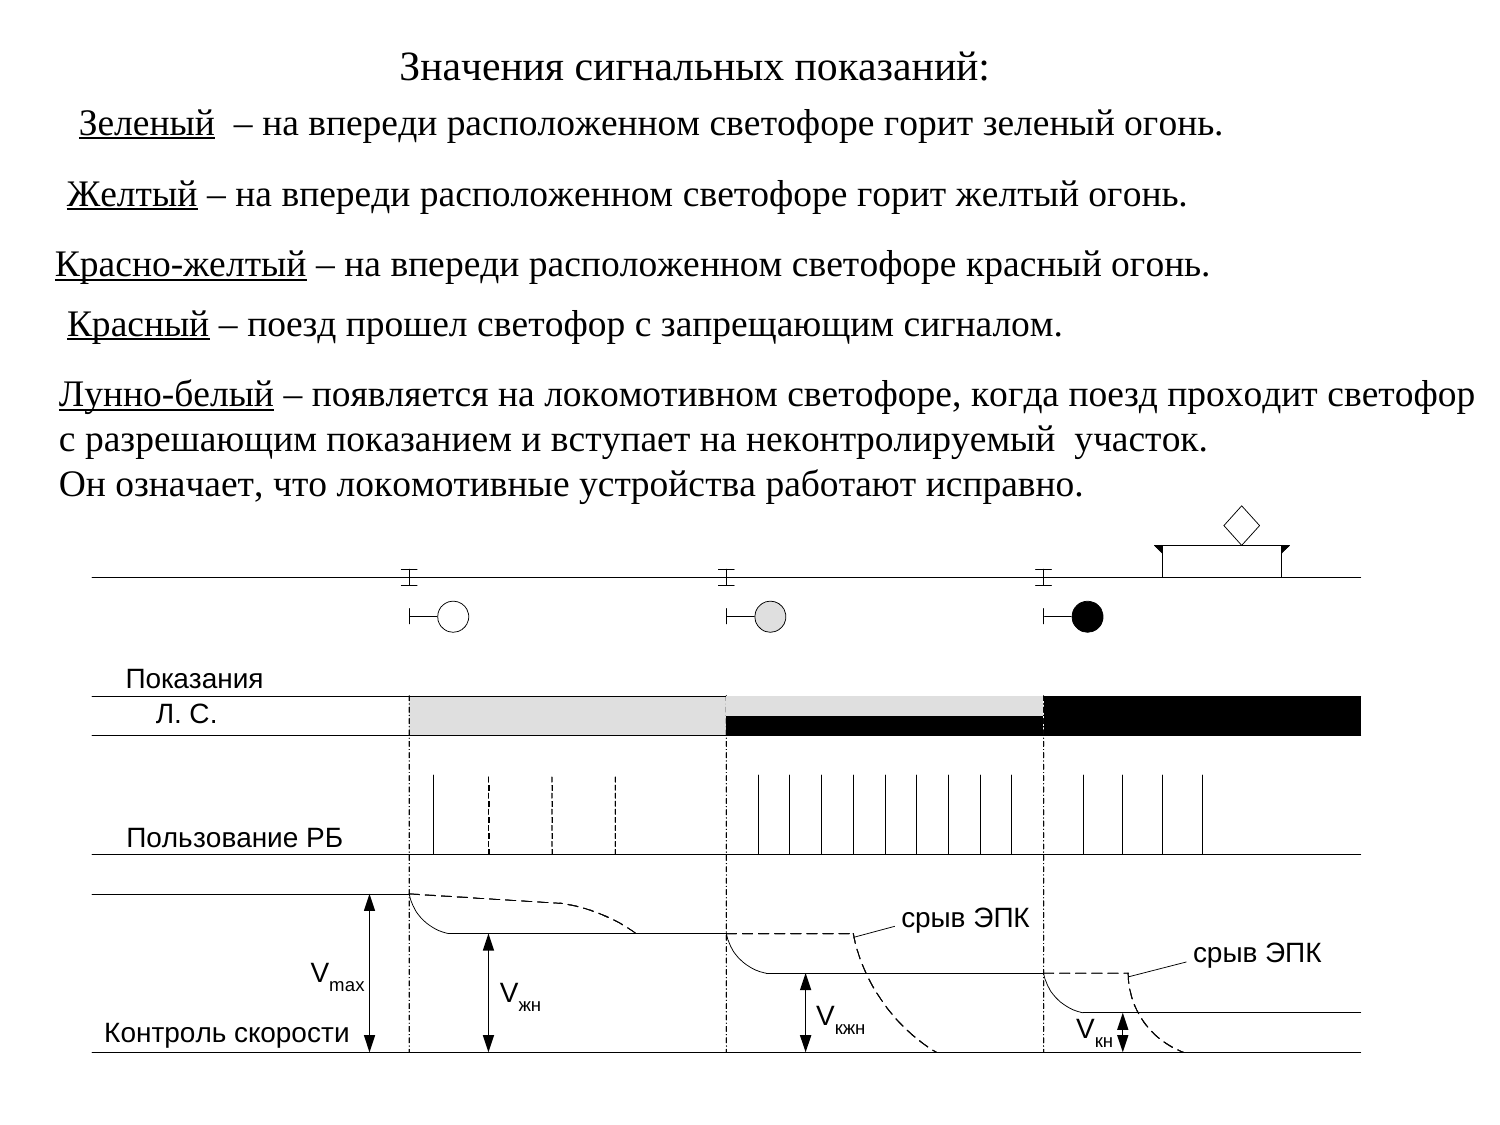

Значения сигнальных показаний:
Зеленый – на впереди расположенном светофоре горит зеленый огонь.
Желтый – на впереди расположенном светофоре горит желтый огонь.
Красно-желтый – на впереди расположенном светофоре красный огонь.
Красный – поезд прошел светофор с запрещающим сигналом.
Лунно-белый – появляется на локомотивном светофоре, когда поезд проходит светофор
с разрешающим показанием и вступает на неконтролируемый участок.
Он означает, что локомотивные устройства работают исправно.